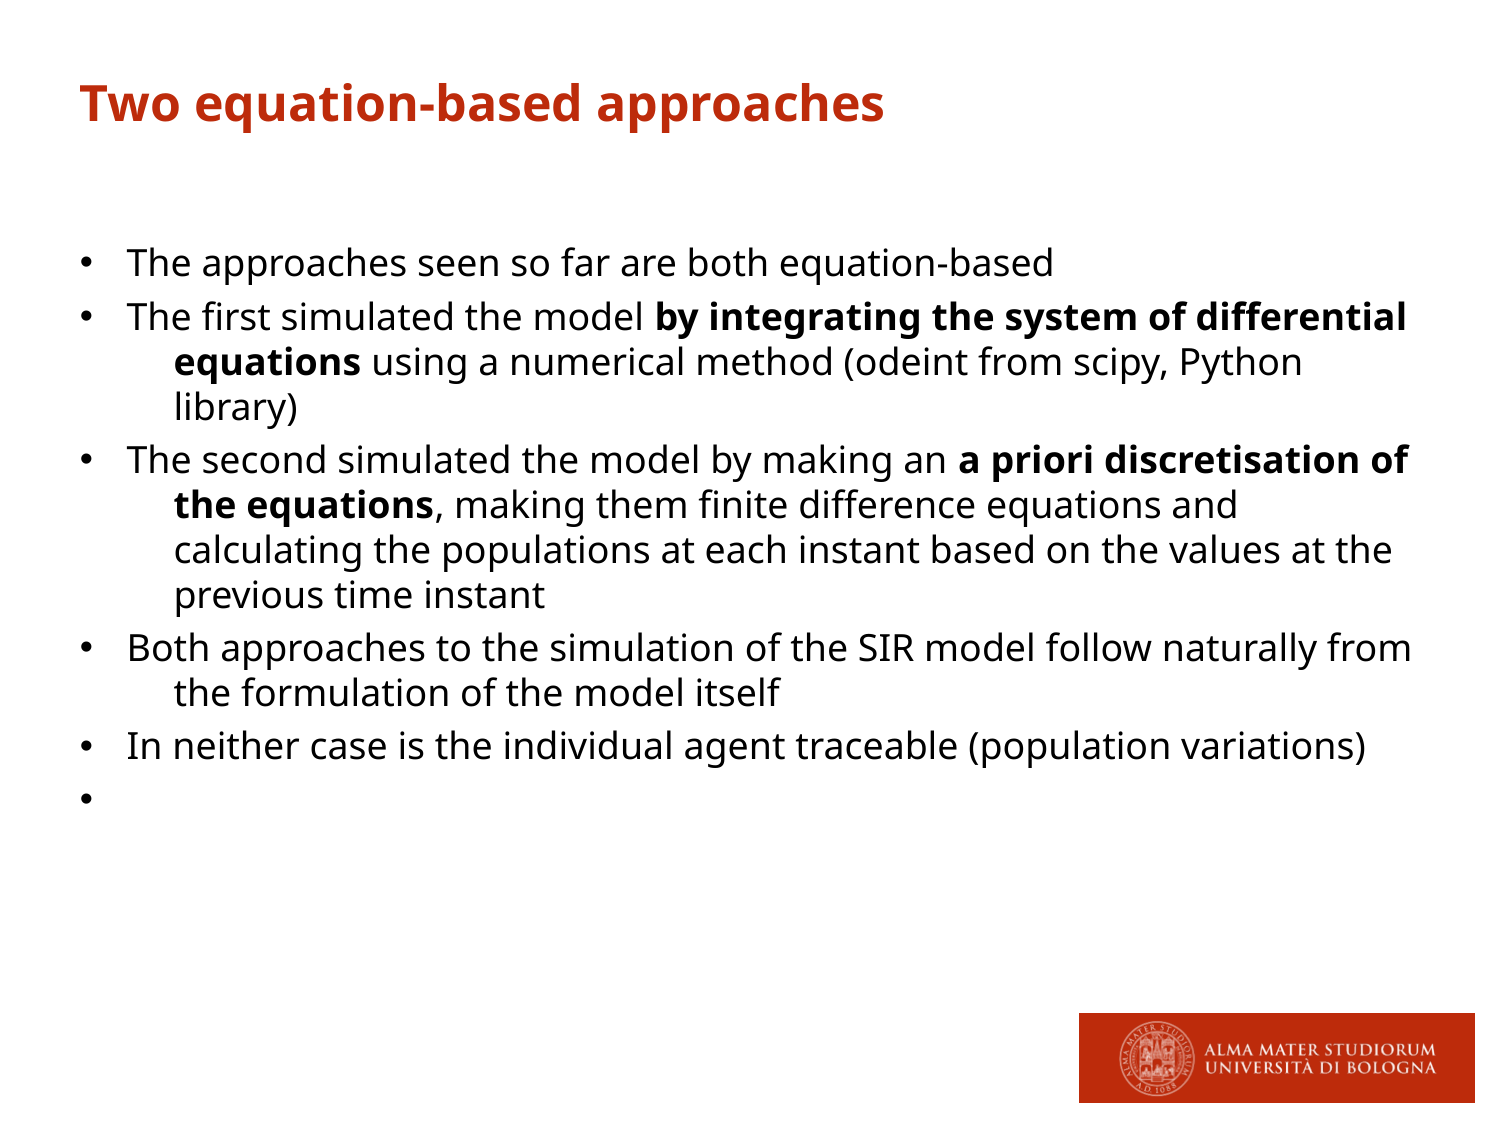

# Two equation-based approaches
The approaches seen so far are both equation-based
The first simulated the model by integrating the system of differential equations using a numerical method (odeint from scipy, Python library)
The second simulated the model by making an a priori discretisation of the equations, making them finite difference equations and calculating the populations at each instant based on the values at the previous time instant
Both approaches to the simulation of the SIR model follow naturally from the formulation of the model itself
In neither case is the individual agent traceable (population variations)